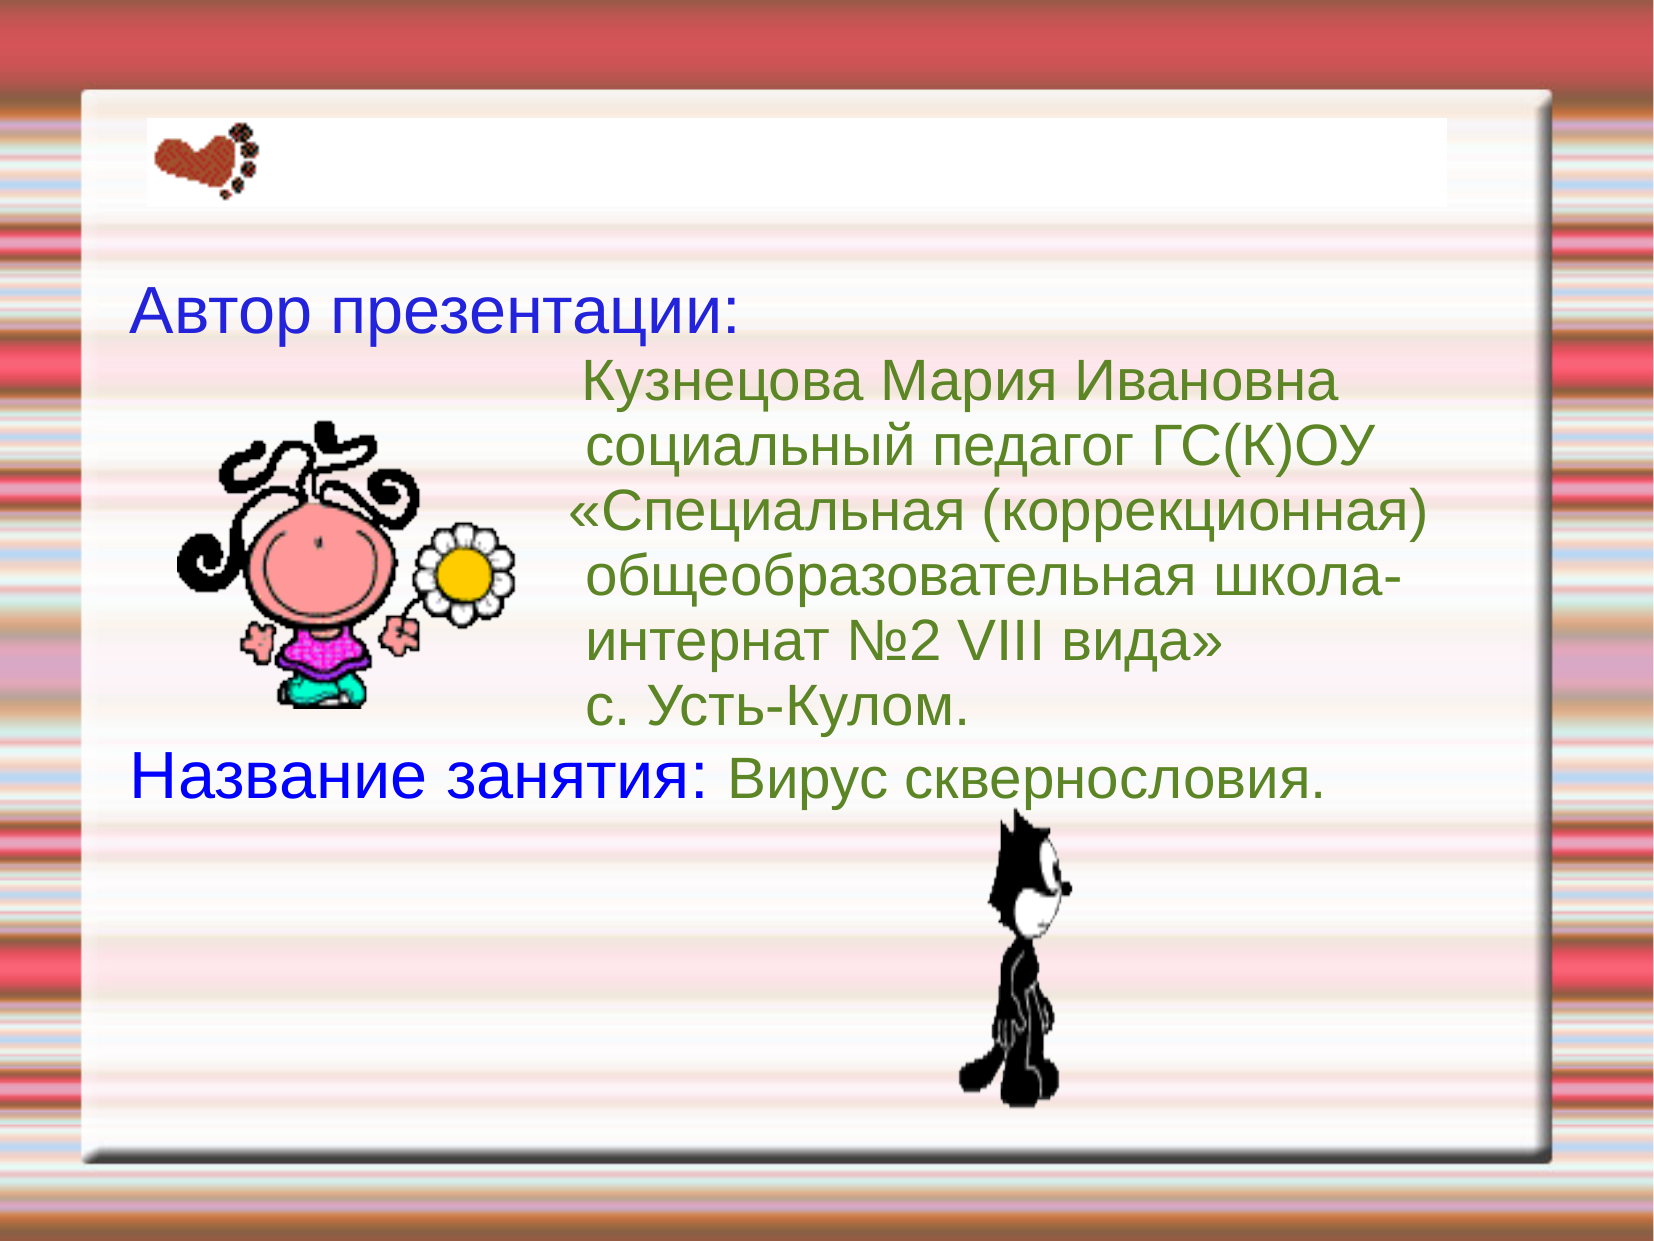

Автор презентации:
 Кузнецова Мария Ивановна
 социальный педагог ГС(К)ОУ
 «Специальная (коррекционная)
 общеобразовательная школа-
 интернат №2 VIII вида»
 с. Усть-Кулом.
Название занятия: Вирус сквернословия.